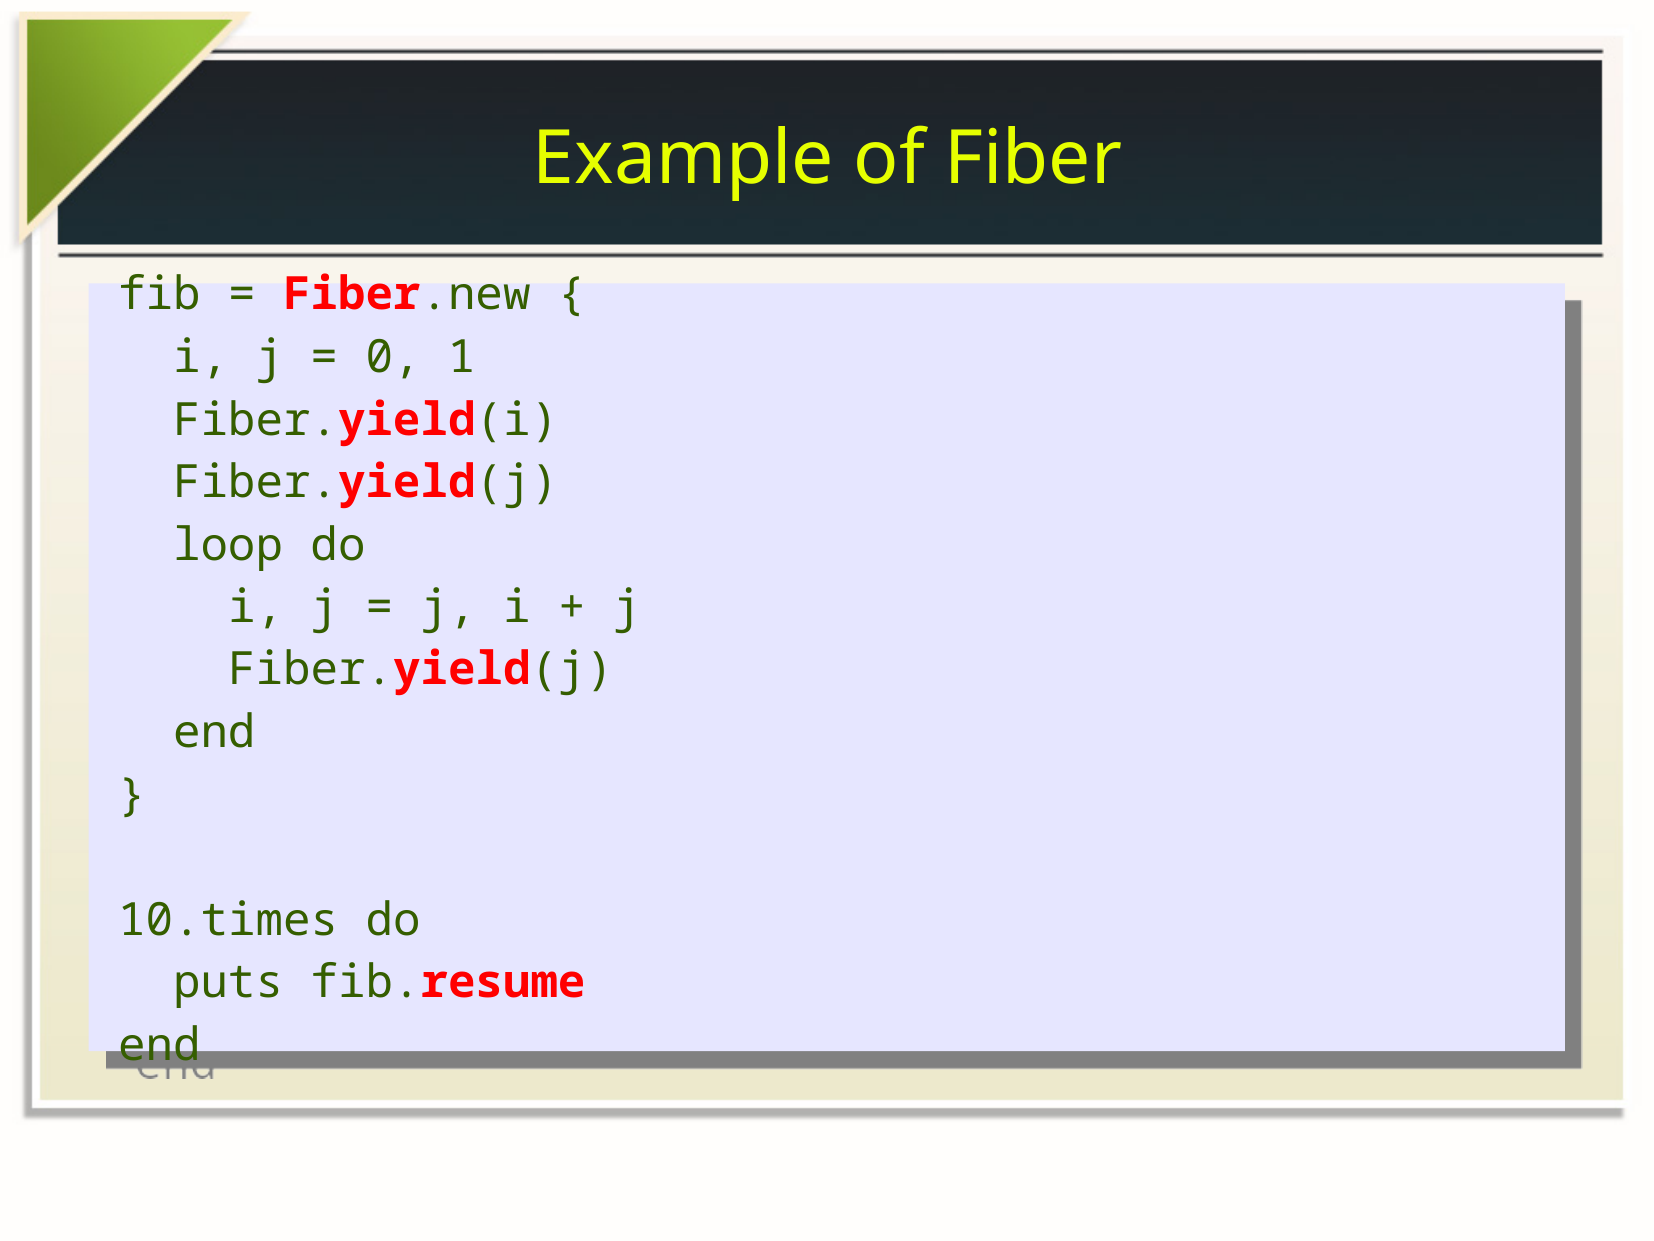

# Example of Fiber
fib = Fiber.new {
 i, j = 0, 1
 Fiber.yield(i)
 Fiber.yield(j)
 loop do
 i, j = j, i + j
 Fiber.yield(j)
 end
}
10.times do
 puts fib.resume
end